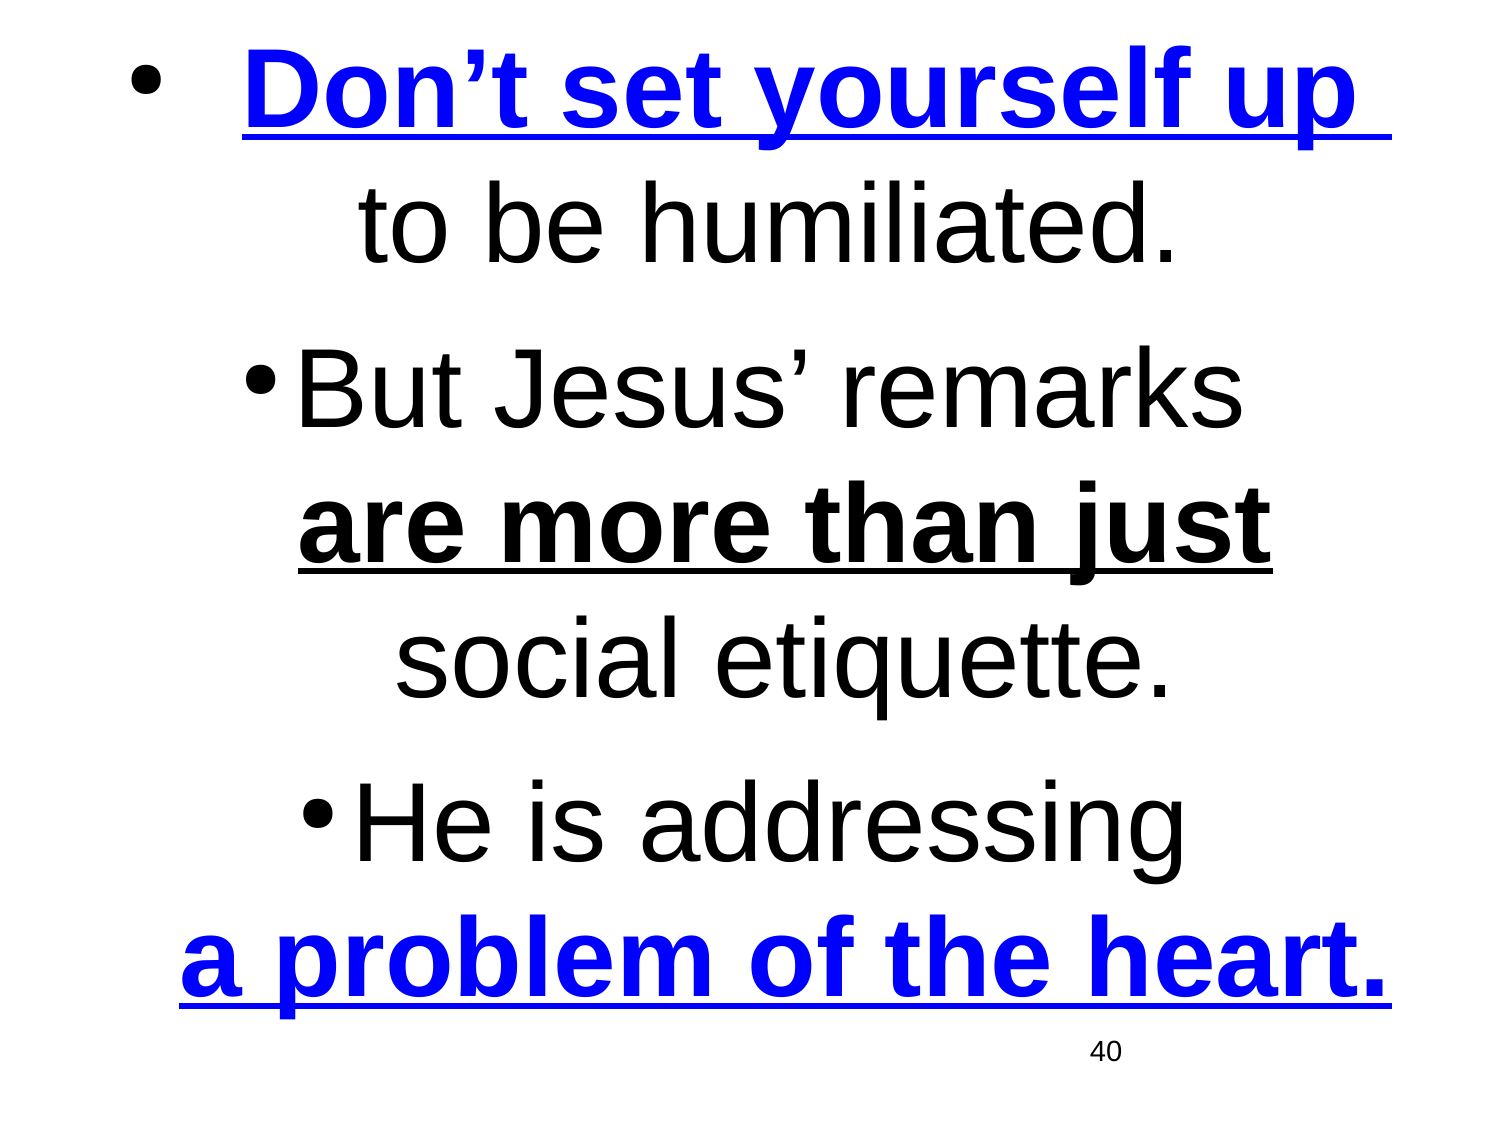

# Don’t set yourself up to be humiliated.
But Jesus’ remarks
are more than just
 social etiquette.
He is addressing
a problem of the heart.
40